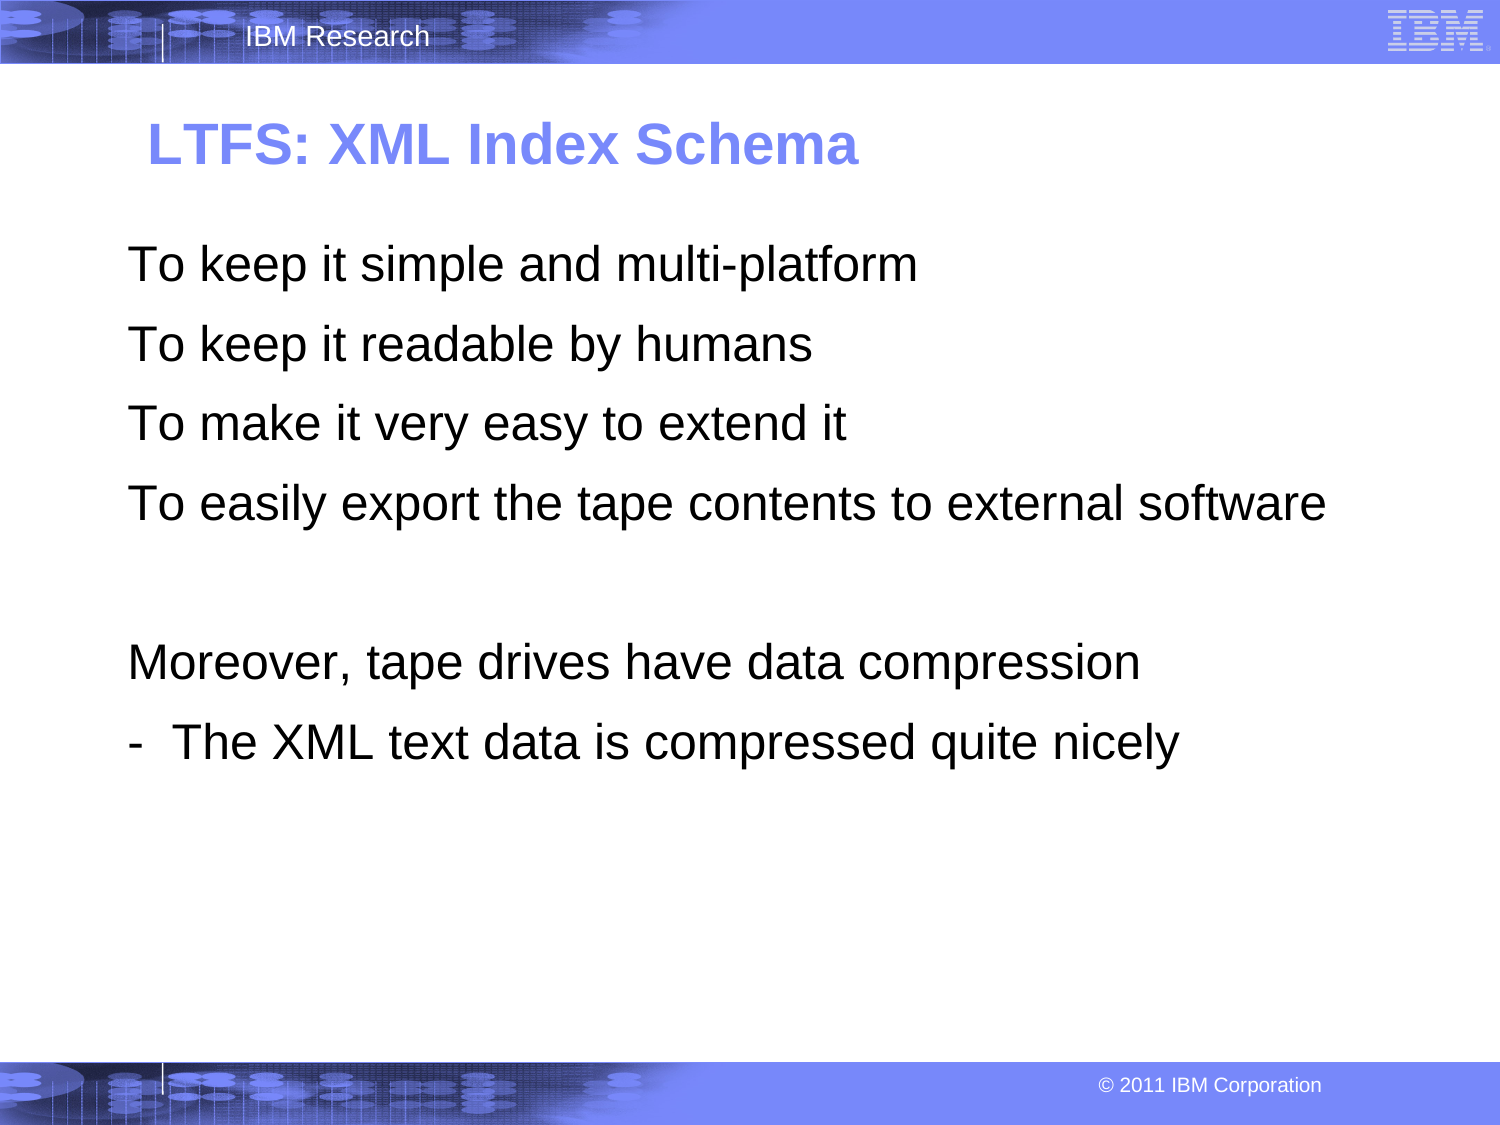

# LTFS: XML Index Schema
To keep it simple and multi-platform
To keep it readable by humans
To make it very easy to extend it
To easily export the tape contents to external software
Moreover, tape drives have data compression
- The XML text data is compressed quite nicely